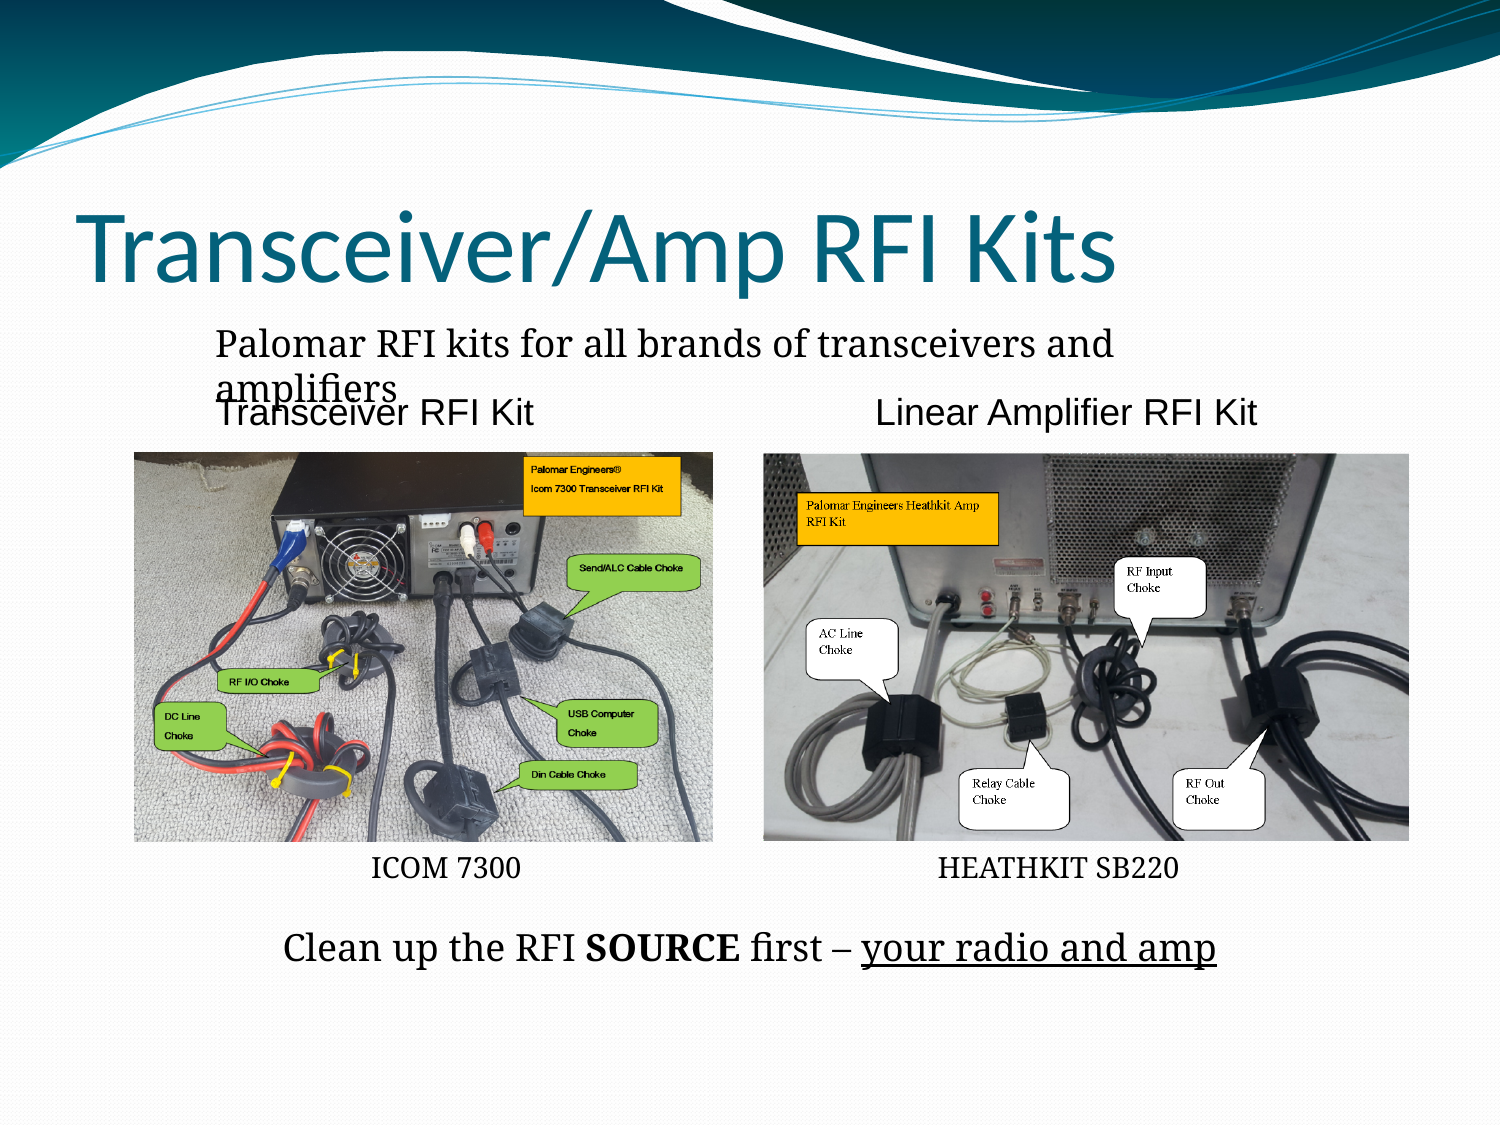

# Transceiver/Amp RFI Kits
Palomar RFI kits for all brands of transceivers and amplifiers
Transceiver RFI Kit
Linear Amplifier RFI Kit
ICOM 7300
HEATHKIT SB220
Clean up the RFI SOURCE first – your radio and amp